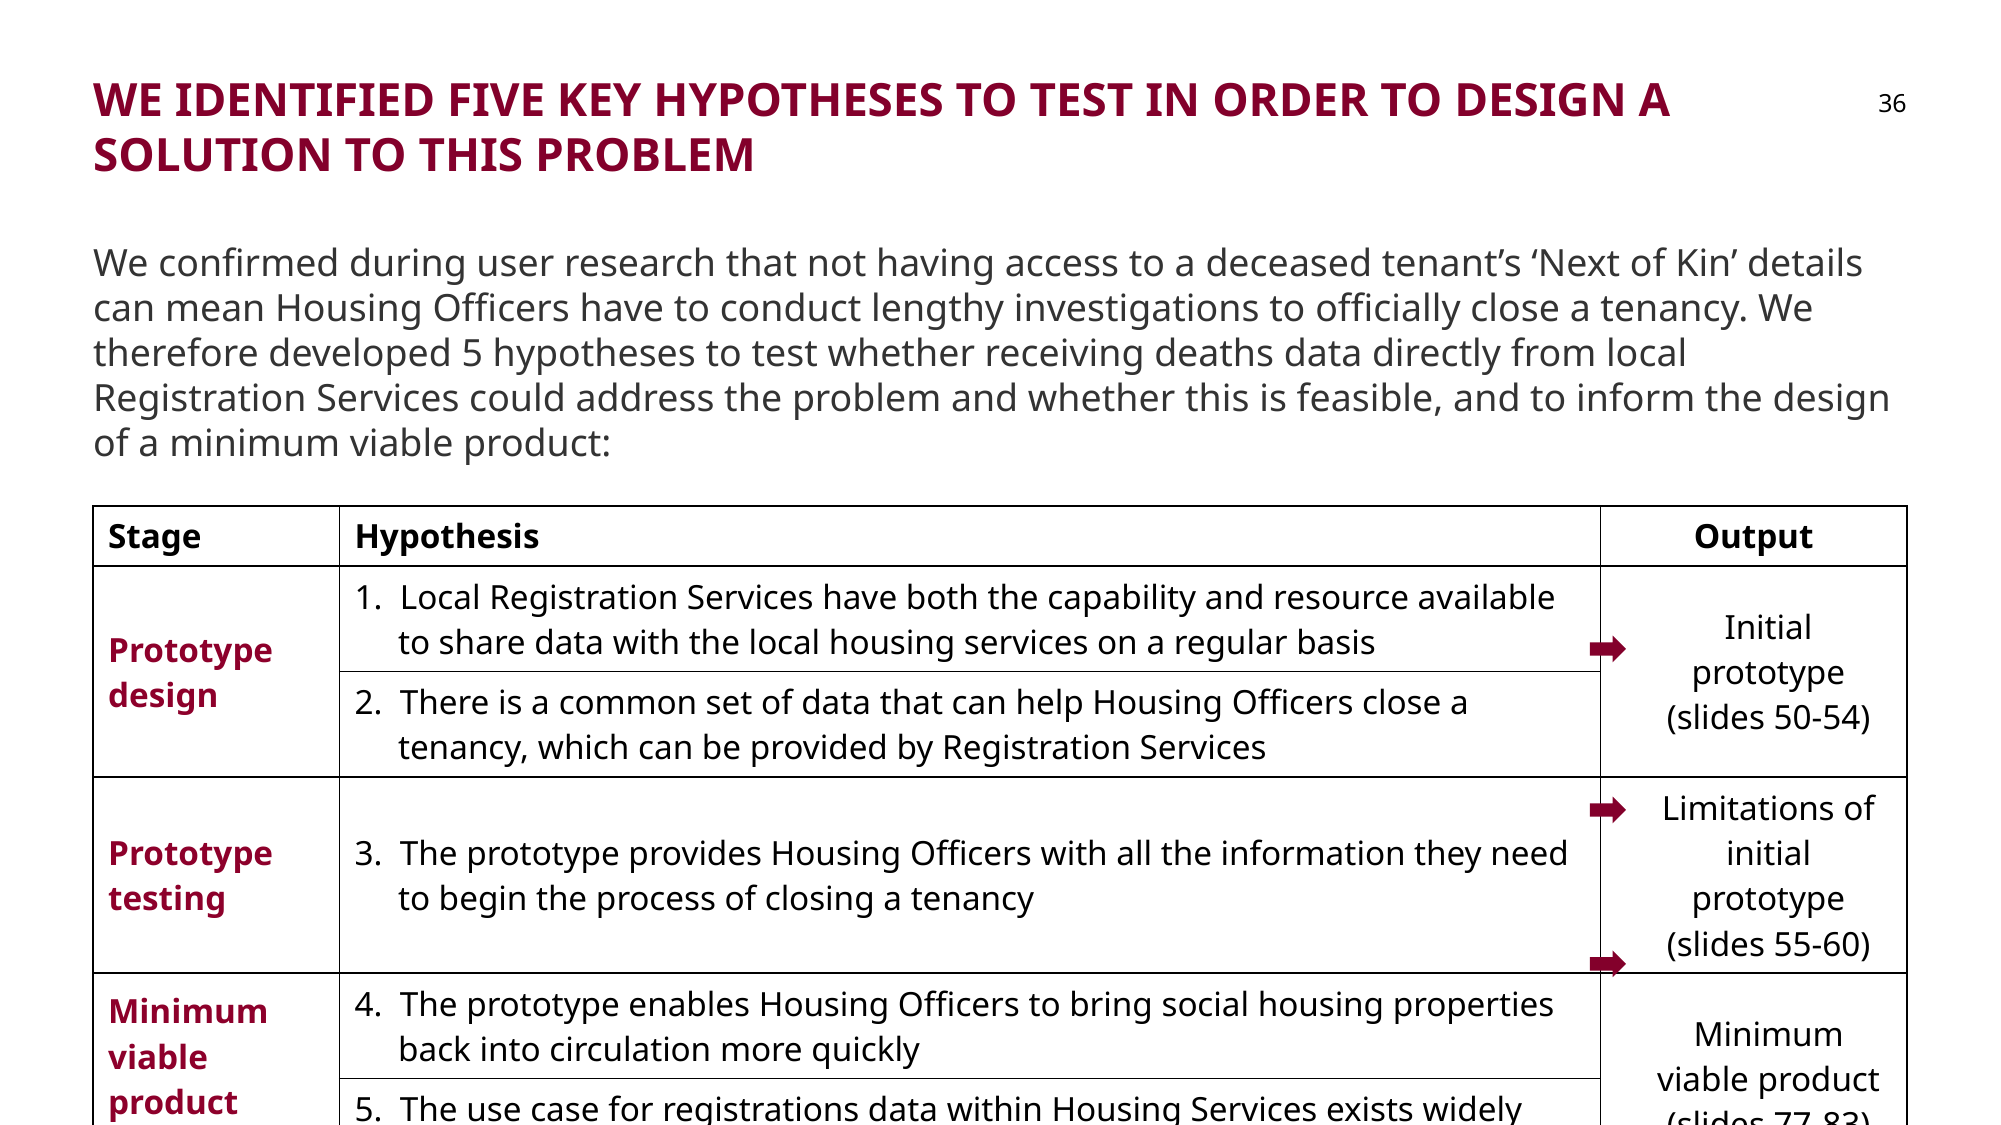

WE IDENTIFIED FIVE KEY HYPOTHESES TO TEST IN ORDER TO DESIGN A SOLUTION TO THIS PROBLEM
# We confirmed during user research that not having access to a deceased tenant’s ‘Next of Kin’ details can mean Housing Officers have to conduct lengthy investigations to officially close a tenancy. We therefore developed 5 hypotheses to test whether receiving deaths data directly from local Registration Services could address the problem and whether this is feasible, and to inform the design of a minimum viable product:
| Stage | Hypothesis | Output |
| --- | --- | --- |
| Prototype design | 1. Local Registration Services have both the capability and resource available to share data with the local housing services on a regular basis | Initial prototype (slides 50-54) |
| | 2. There is a common set of data that can help Housing Officers close a tenancy, which can be provided by Registration Services | |
| Prototype testing | 3. The prototype provides Housing Officers with all the information they need to begin the process of closing a tenancy | Limitations of initial prototype (slides 55-60) |
| Minimum viable product design | 4. The prototype enables Housing Officers to bring social housing properties back into circulation more quickly | Minimum viable product (slides 77-83) |
| | 5. The use case for registrations data within Housing Services exists widely across local authorities | |